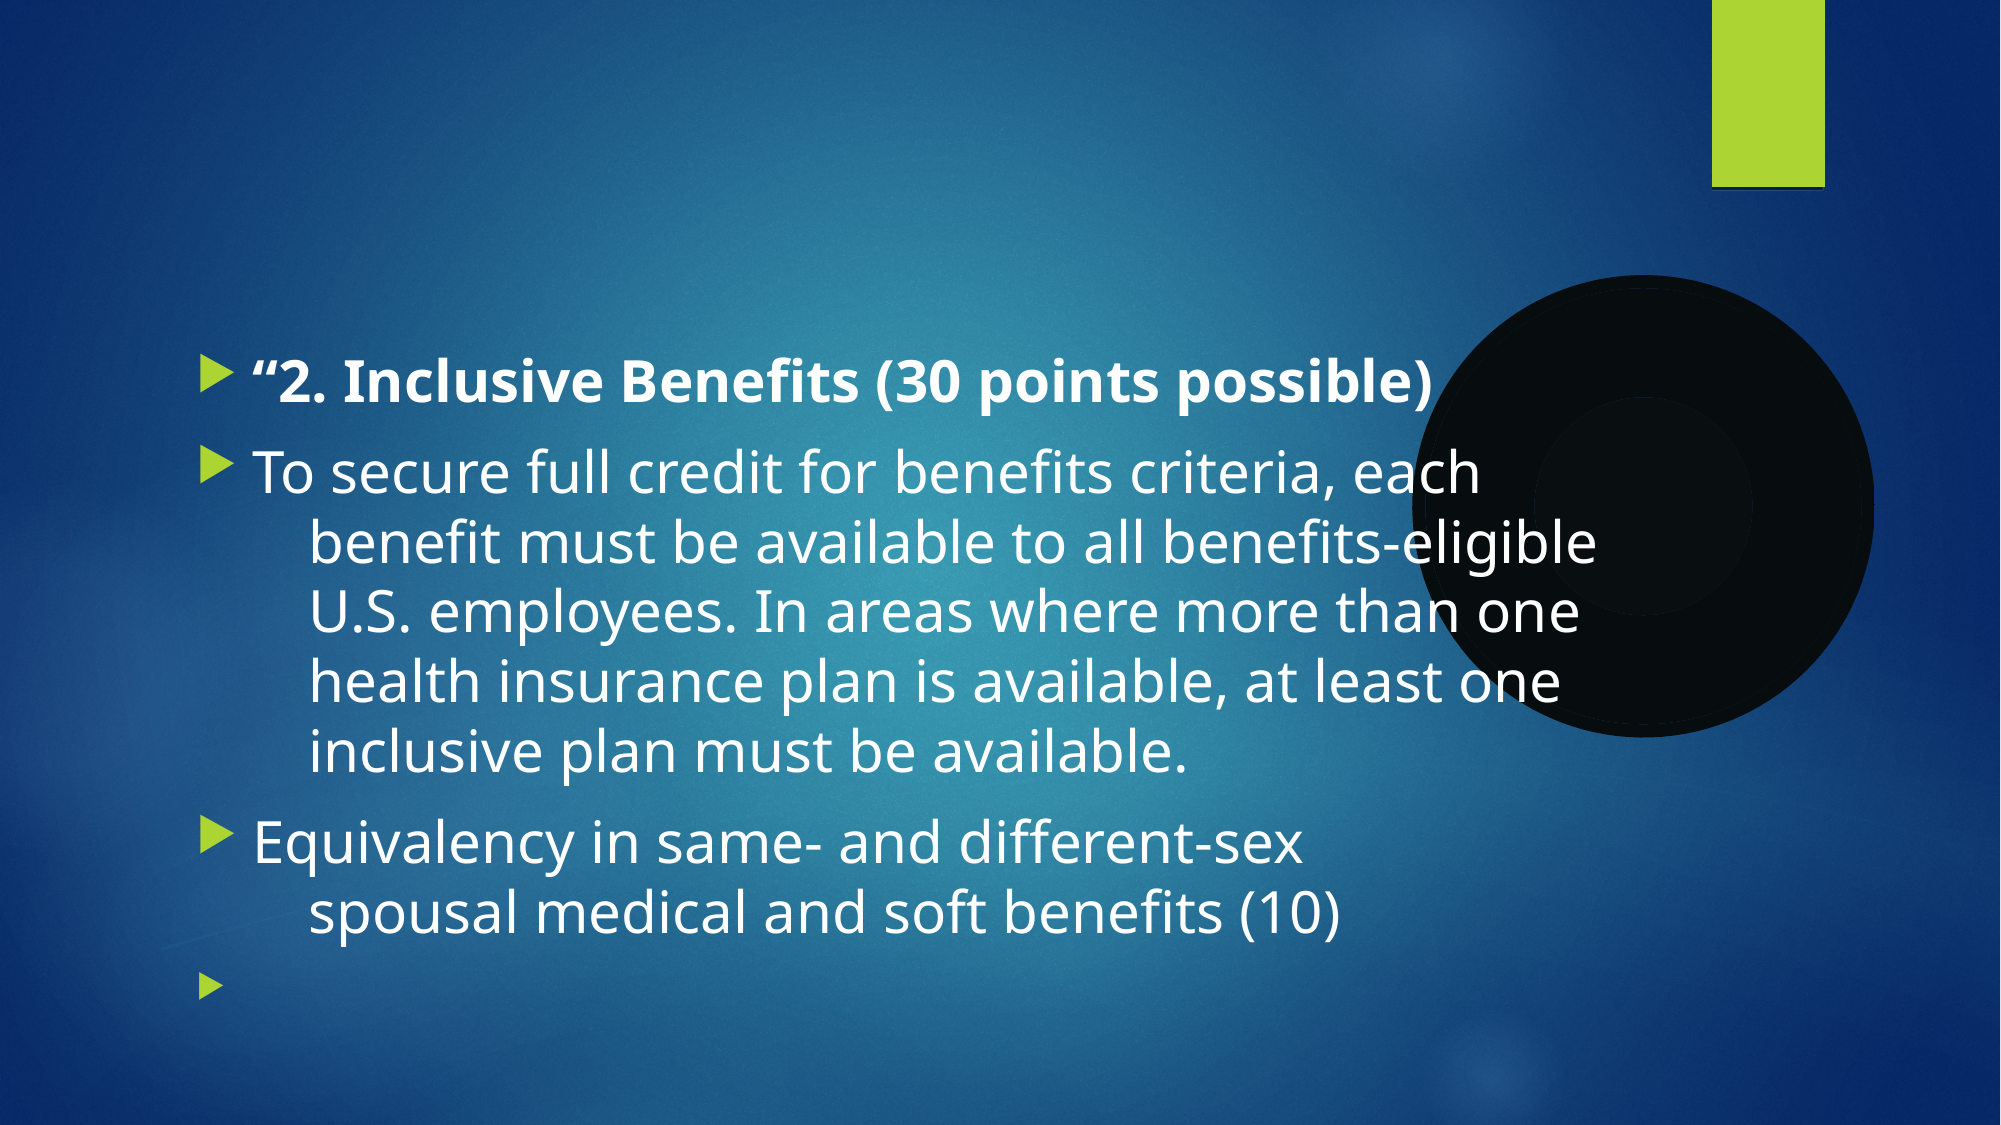

#
“2. Inclusive Benefits (30 points possible)
To secure full credit for benefits criteria, each benefit must be available to all benefits-eligible U.S. employees. In areas where more than one health insurance plan is available, at least one inclusive plan must be available.
Equivalency in same- and different-sex spousal medical and soft benefits (10)